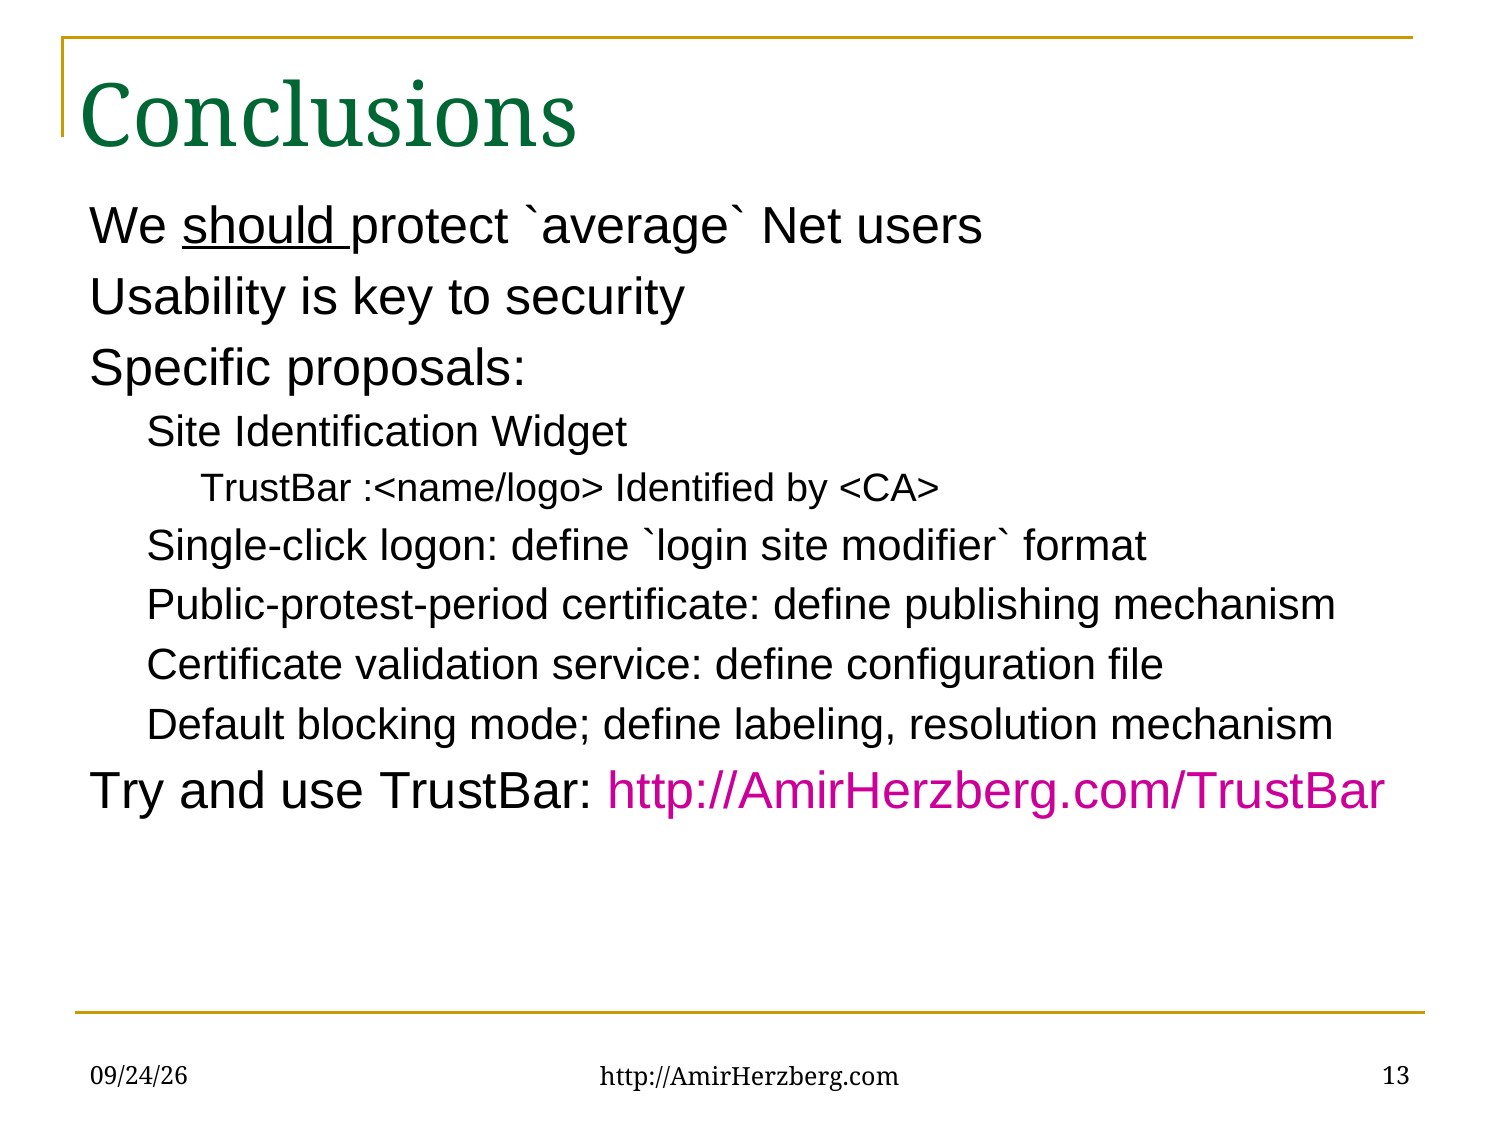

# Conclusions
We should protect `average` Net users
Usability is key to security
Specific proposals:
Site Identification Widget
TrustBar :<name/logo> Identified by <CA>
Single-click logon: define `login site modifier` format
Public-protest-period certificate: define publishing mechanism
Certificate validation service: define configuration file
Default blocking mode; define labeling, resolution mechanism
Try and use TrustBar: http://AmirHerzberg.com/TrustBar
13
http://AmirHerzberg.com